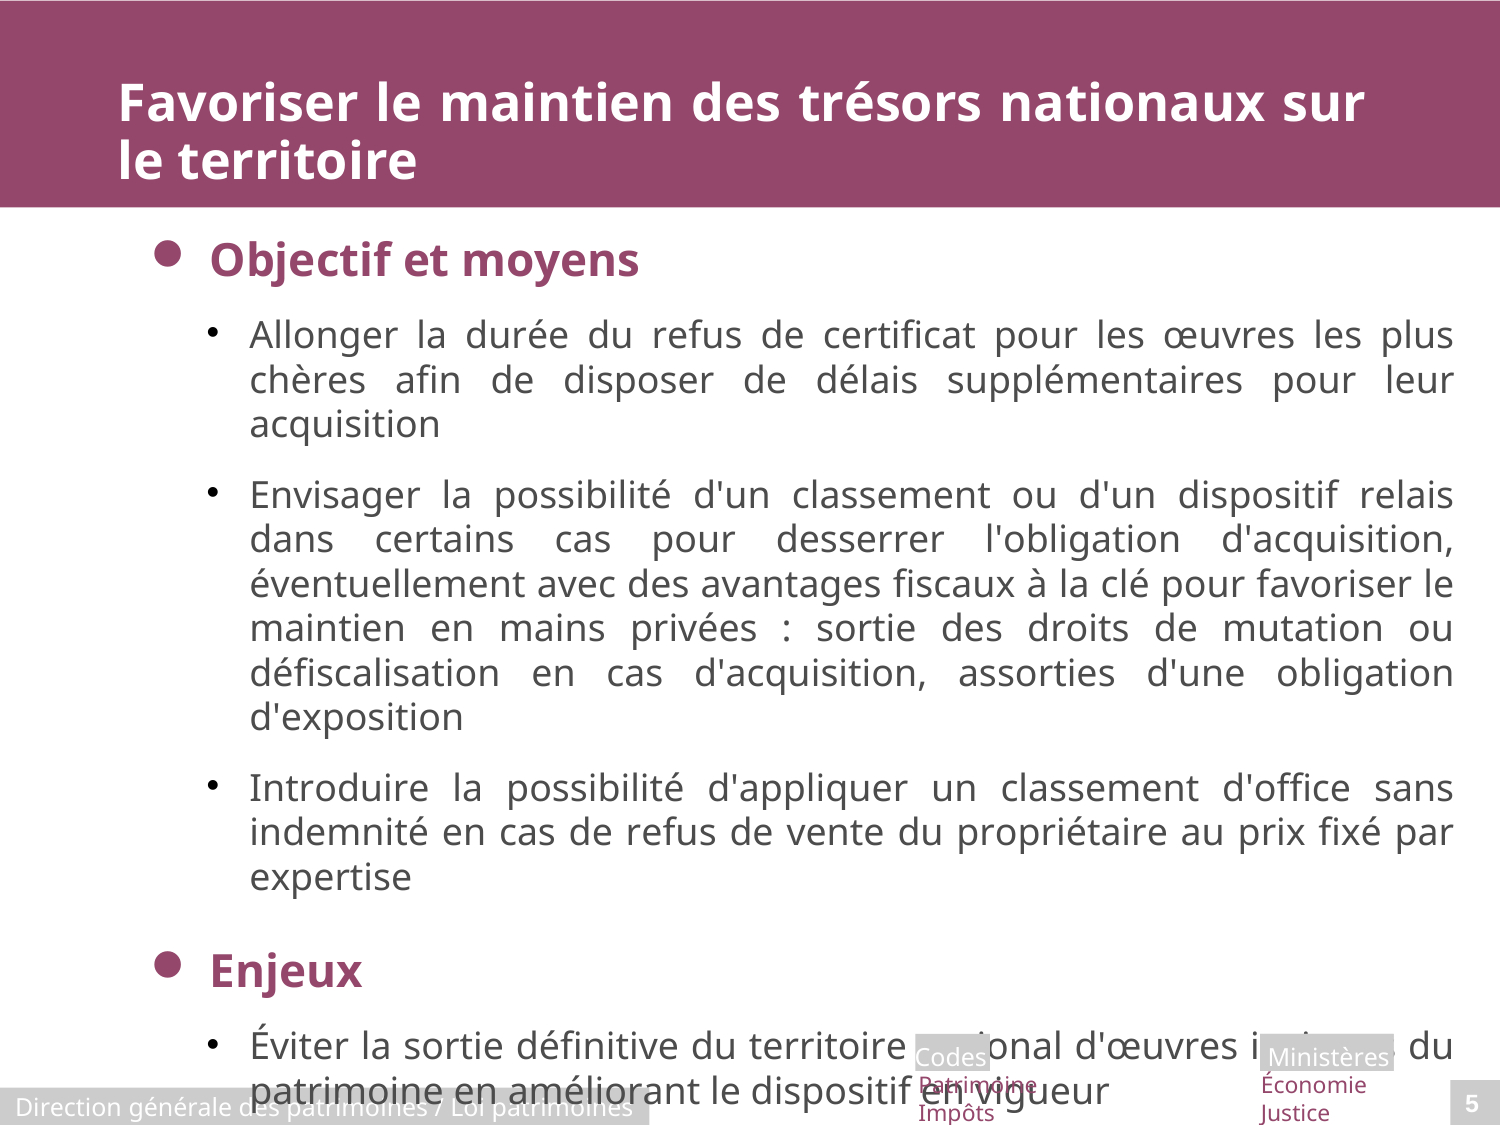

Favoriser le maintien des trésors nationaux sur le territoire
# Objectif et moyens
Allonger la durée du refus de certificat pour les œuvres les plus chères afin de disposer de délais supplémentaires pour leur acquisition
Envisager la possibilité d'un classement ou d'un dispositif relais dans certains cas pour desserrer l'obligation d'acquisition, éventuellement avec des avantages fiscaux à la clé pour favoriser le maintien en mains privées : sortie des droits de mutation ou défiscalisation en cas d'acquisition, assorties d'une obligation d'exposition
Introduire la possibilité d'appliquer un classement d'office sans indemnité en cas de refus de vente du propriétaire au prix fixé par expertise
Enjeux
Éviter la sortie définitive du territoire national d'œuvres insignes du patrimoine en améliorant le dispositif en vigueur
Codes
Ministères
Ministères
Patrimoine
Impôts
Économie
Justice